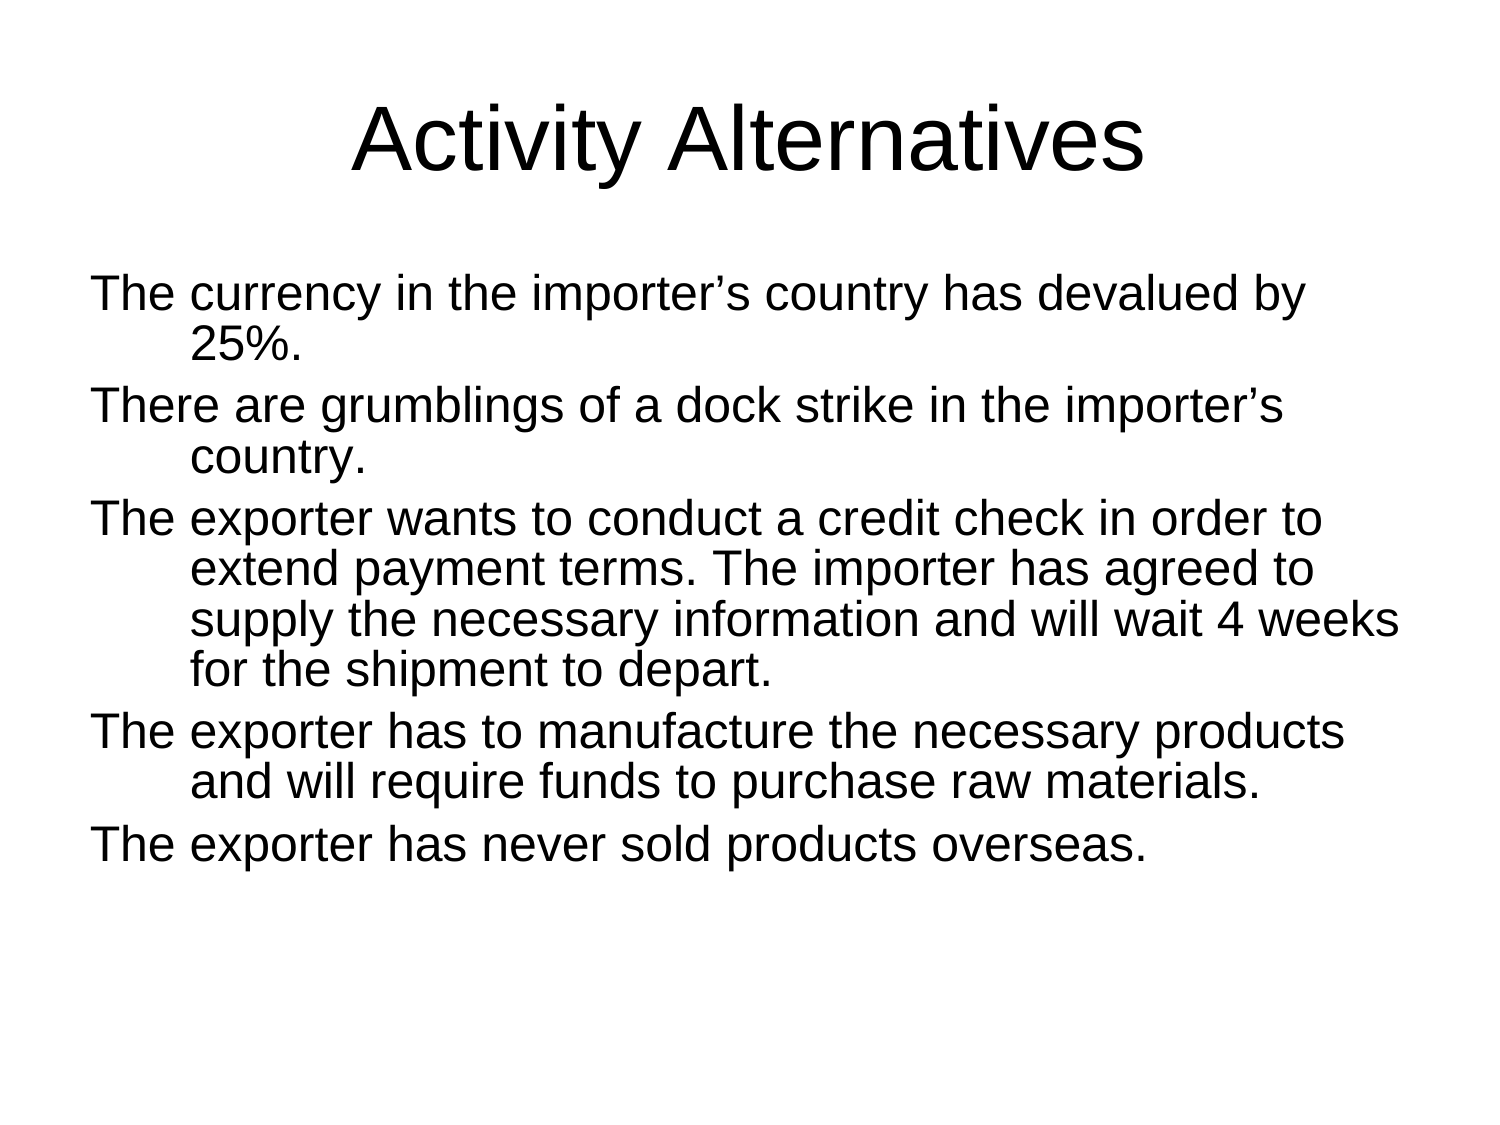

# Activity Alternatives
The currency in the importer’s country has devalued by 25%.
There are grumblings of a dock strike in the importer’s country.
The exporter wants to conduct a credit check in order to extend payment terms. The importer has agreed to supply the necessary information and will wait 4 weeks for the shipment to depart.
The exporter has to manufacture the necessary products and will require funds to purchase raw materials.
The exporter has never sold products overseas.